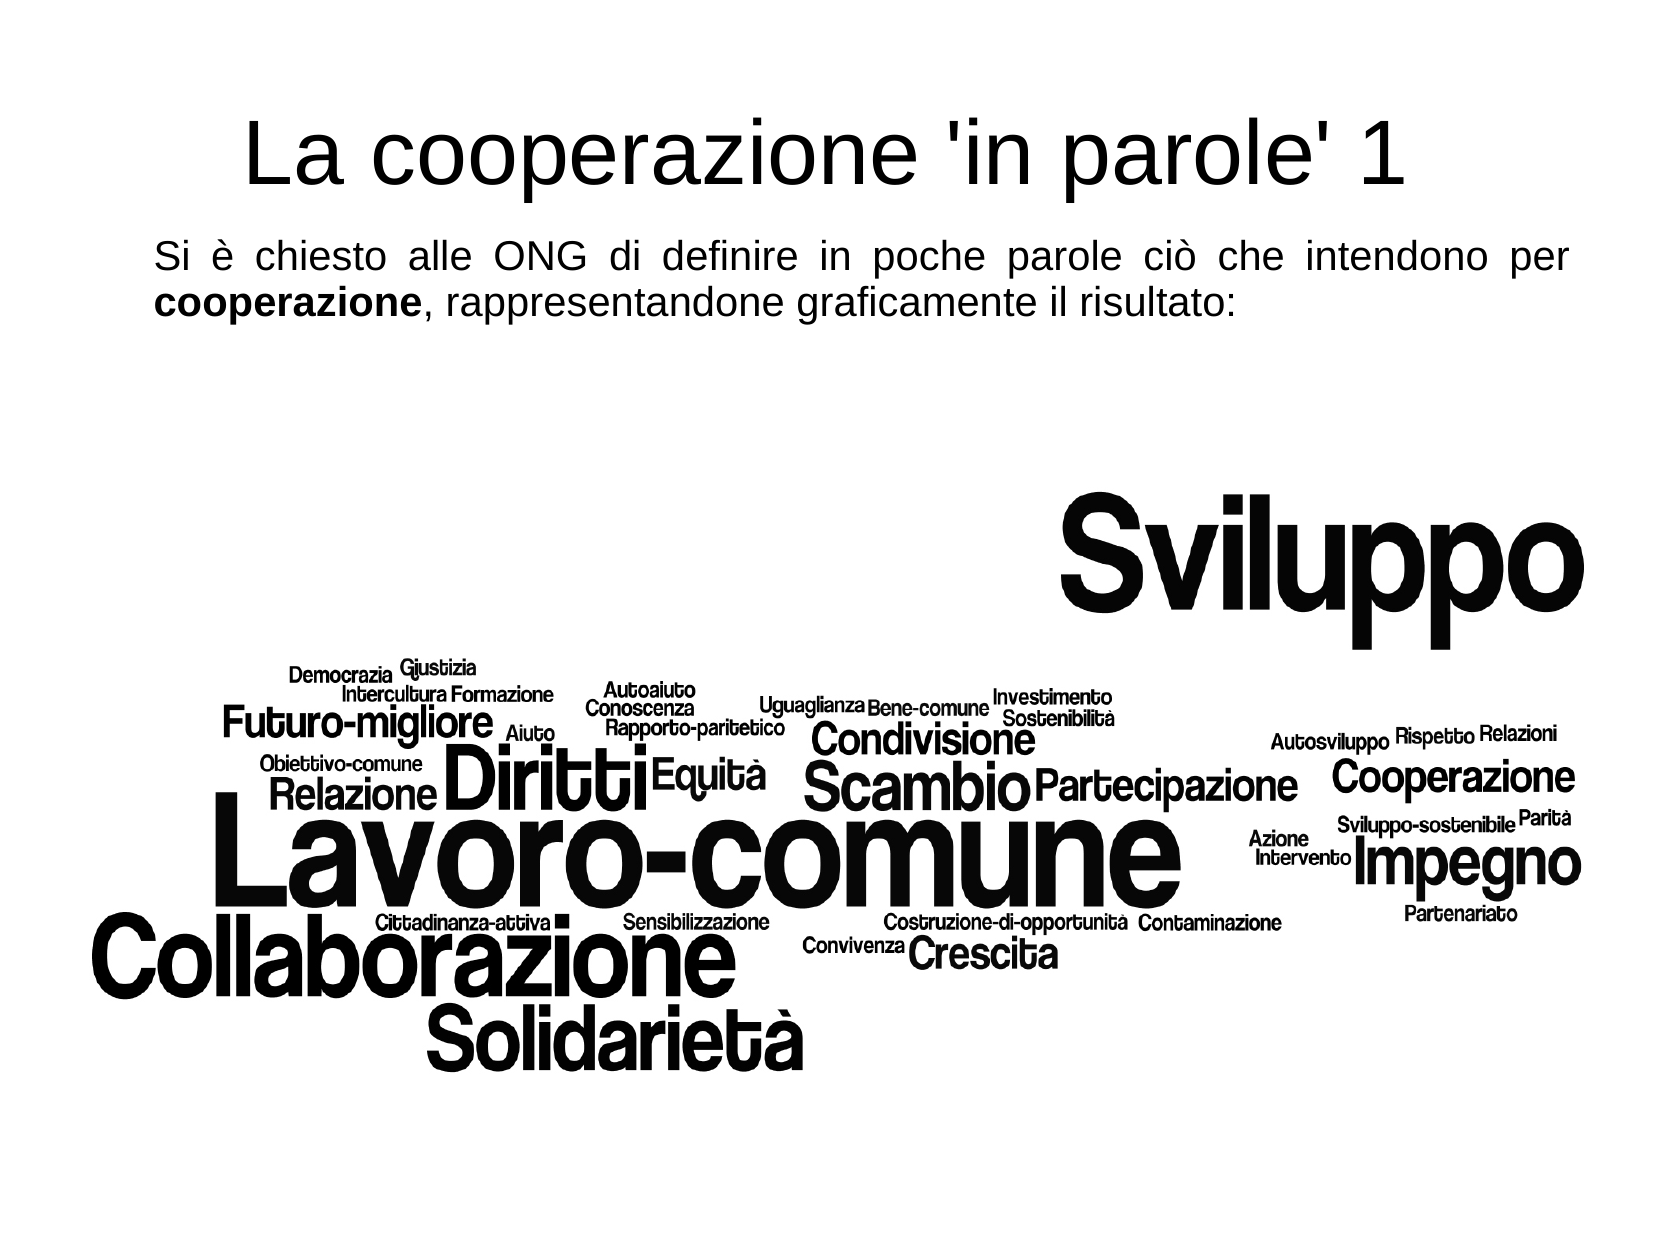

# La cooperazione 'in parole' 1
Si è chiesto alle ONG di definire in poche parole ciò che intendono per cooperazione, rappresentandone graficamente il risultato: